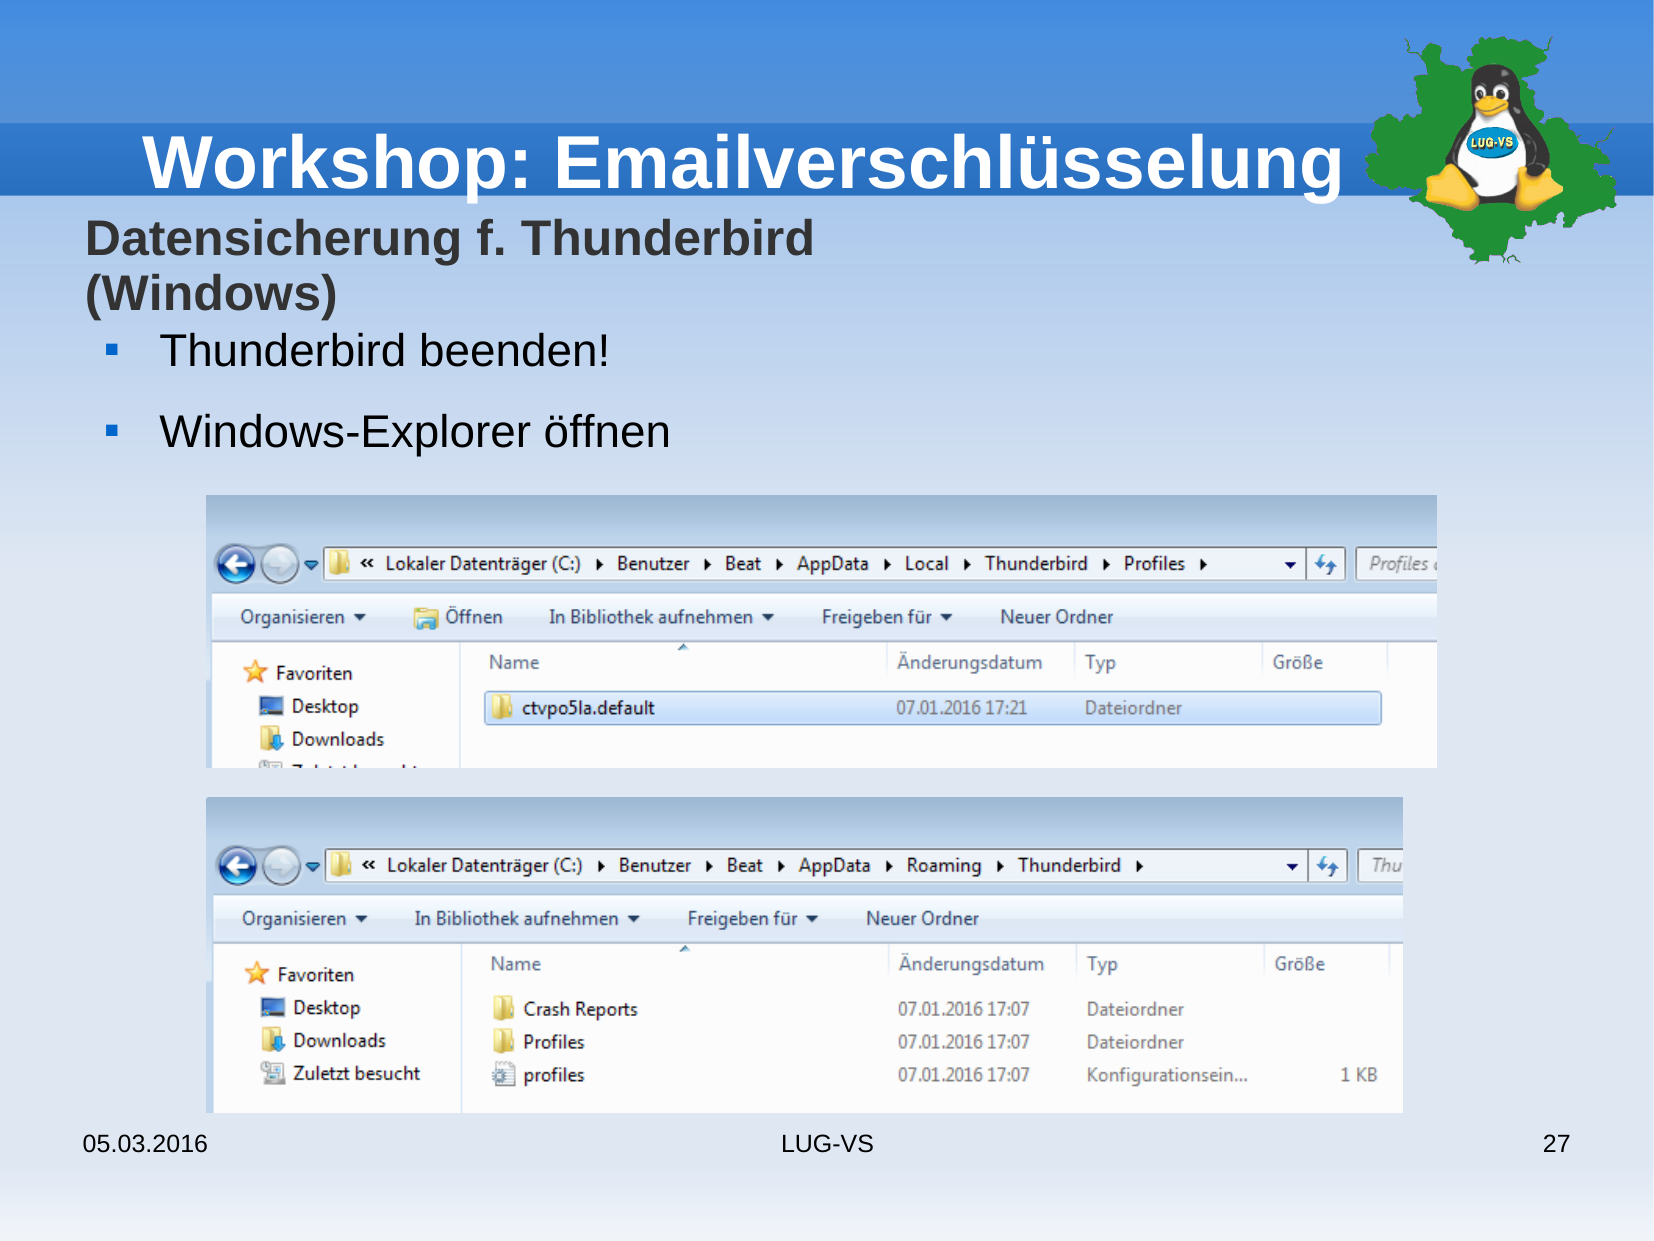

# Workshop: Emailverschlüsselung
Datensicherung f. Thunderbird (Windows)
Thunderbird beenden!
Windows-Explorer öffnen
05.03.2016
LUG-VS
27